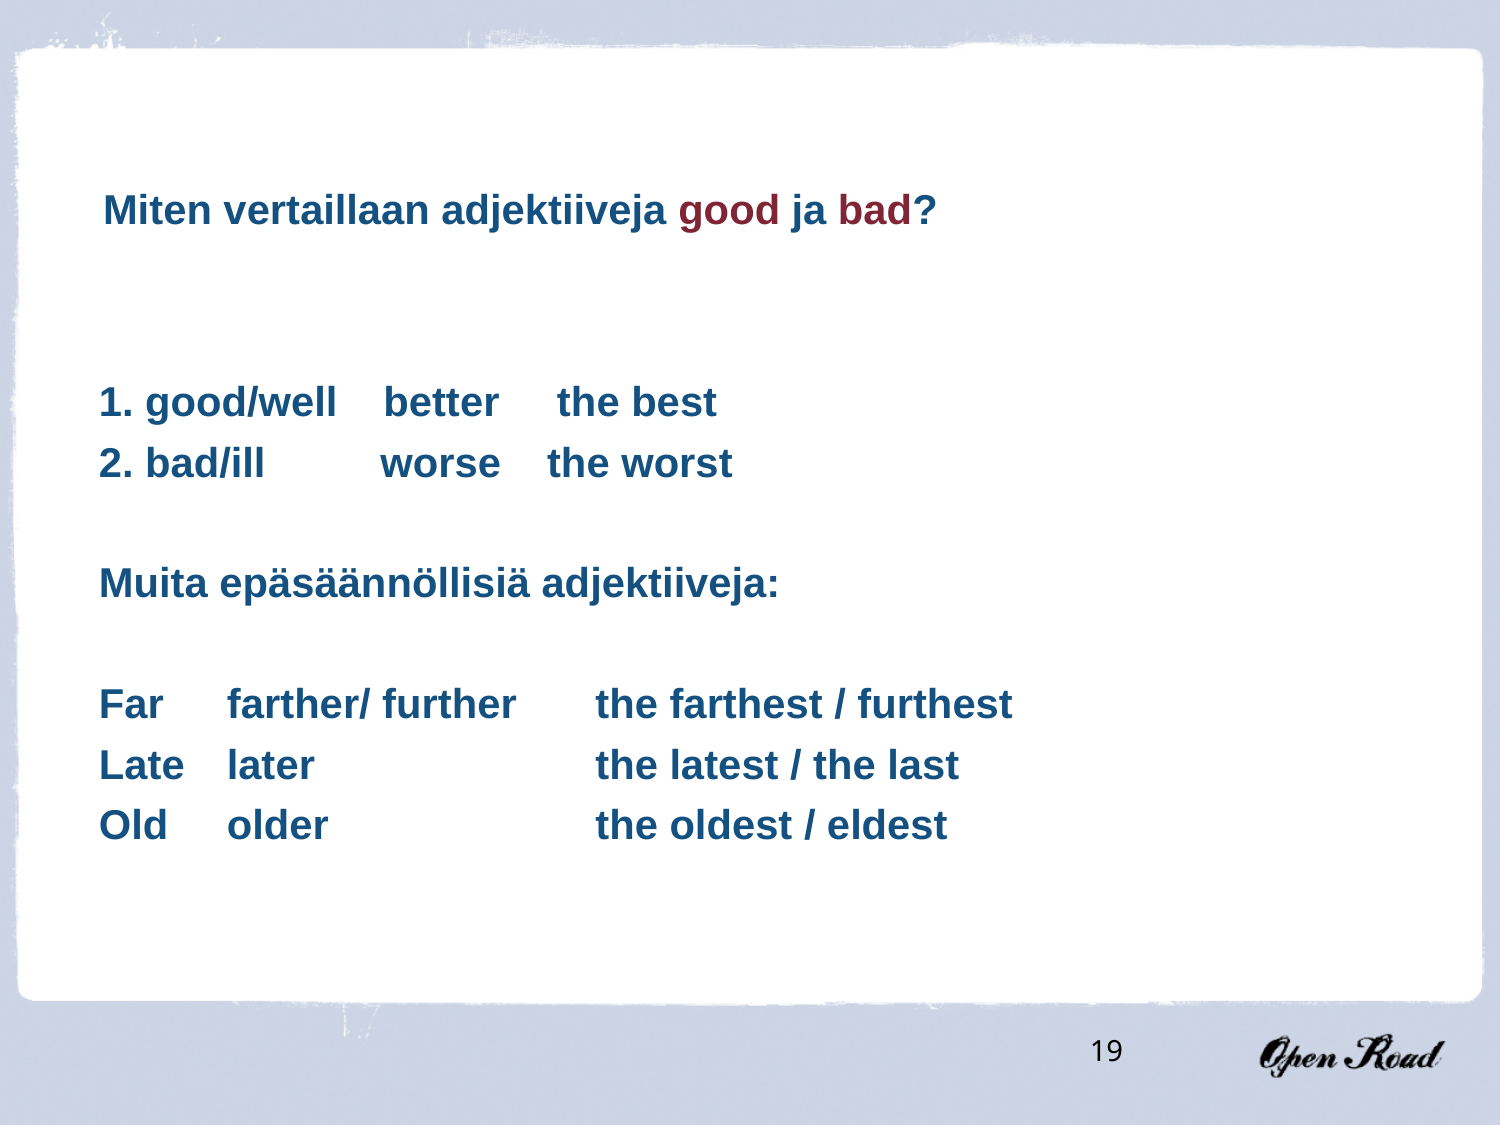

Miten vertaillaan adjektiiveja good ja bad?
1. good/well better the best
2. bad/ill worse the worst
Muita epäsäännöllisiä adjektiiveja:
Far	farther/ further		the farthest / furthest
Late	later				the latest / the last
Old	older				the oldest / eldest